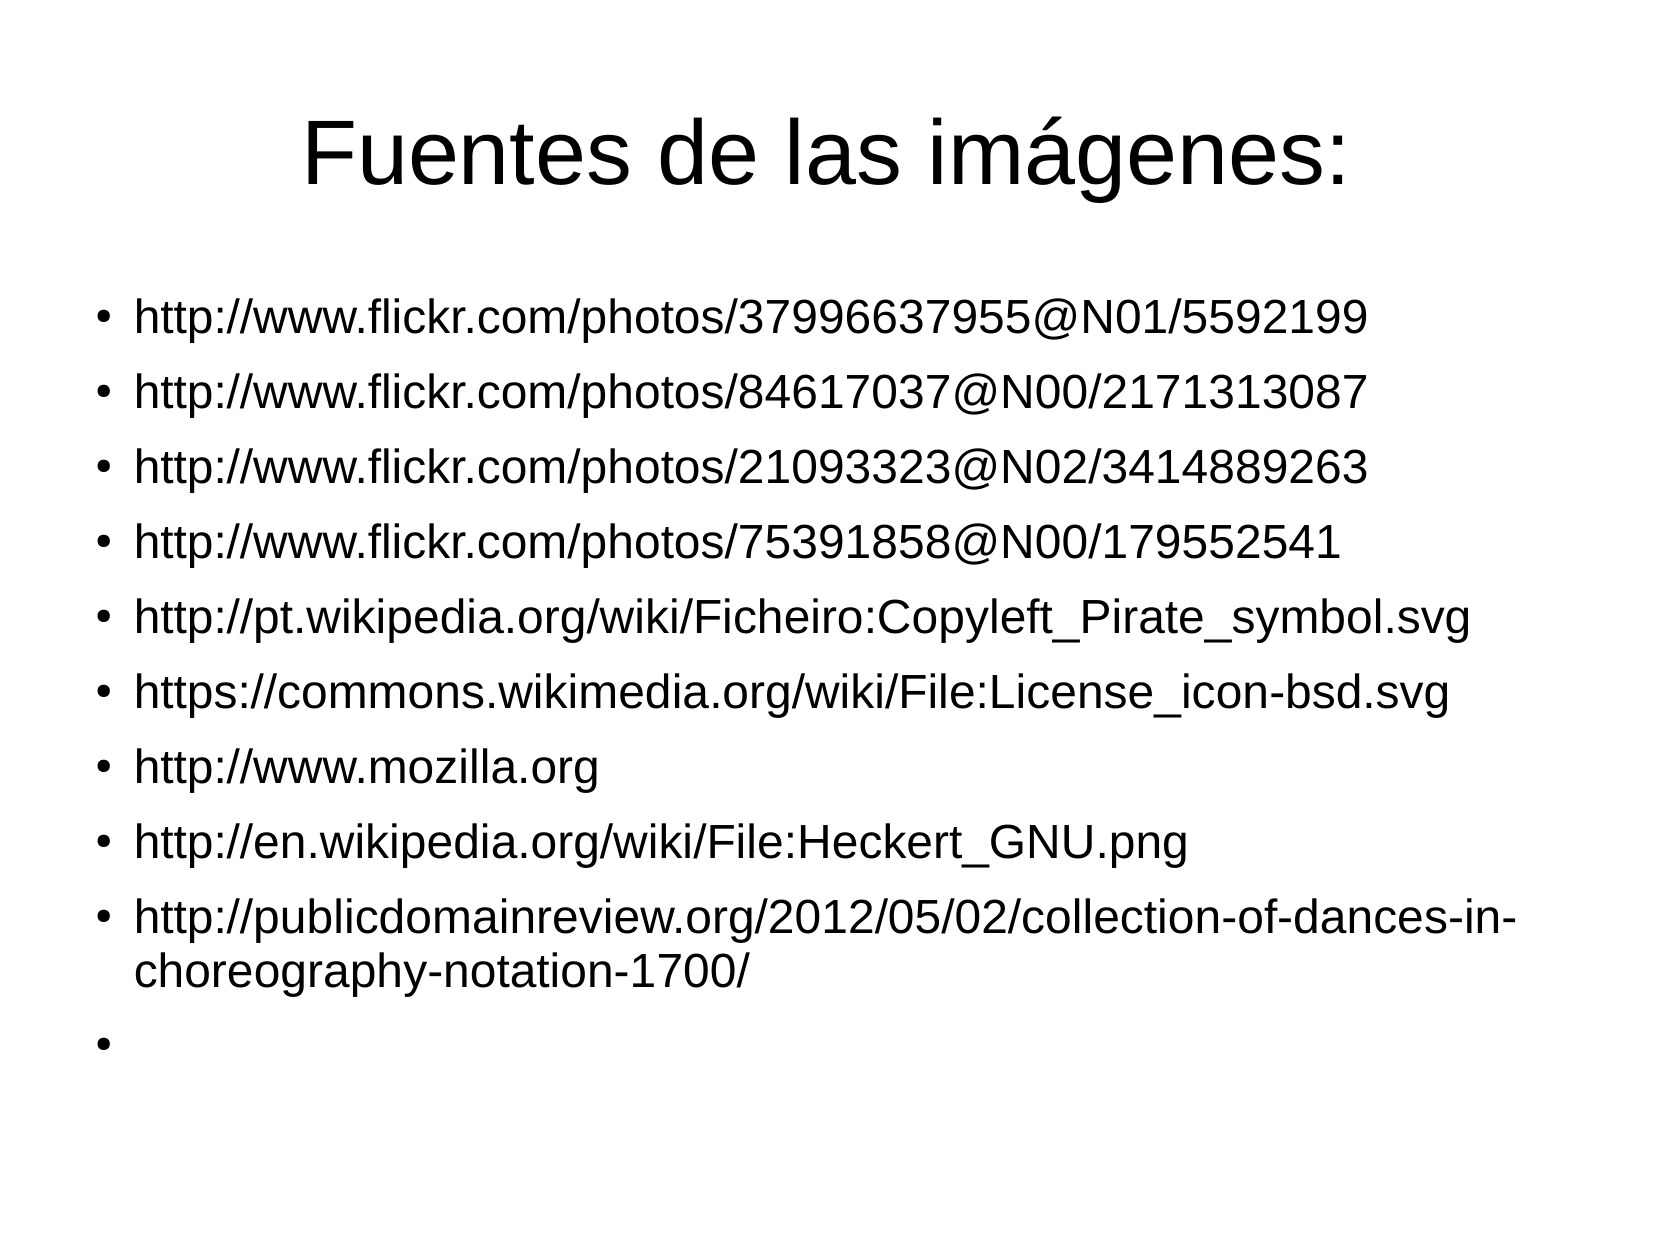

# Fuentes de las imágenes:
http://www.flickr.com/photos/37996637955@N01/5592199
http://www.flickr.com/photos/84617037@N00/2171313087
http://www.flickr.com/photos/21093323@N02/3414889263
http://www.flickr.com/photos/75391858@N00/179552541
http://pt.wikipedia.org/wiki/Ficheiro:Copyleft_Pirate_symbol.svg
https://commons.wikimedia.org/wiki/File:License_icon-bsd.svg
http://www.mozilla.org
http://en.wikipedia.org/wiki/File:Heckert_GNU.png
http://publicdomainreview.org/2012/05/02/collection-of-dances-in-choreography-notation-1700/